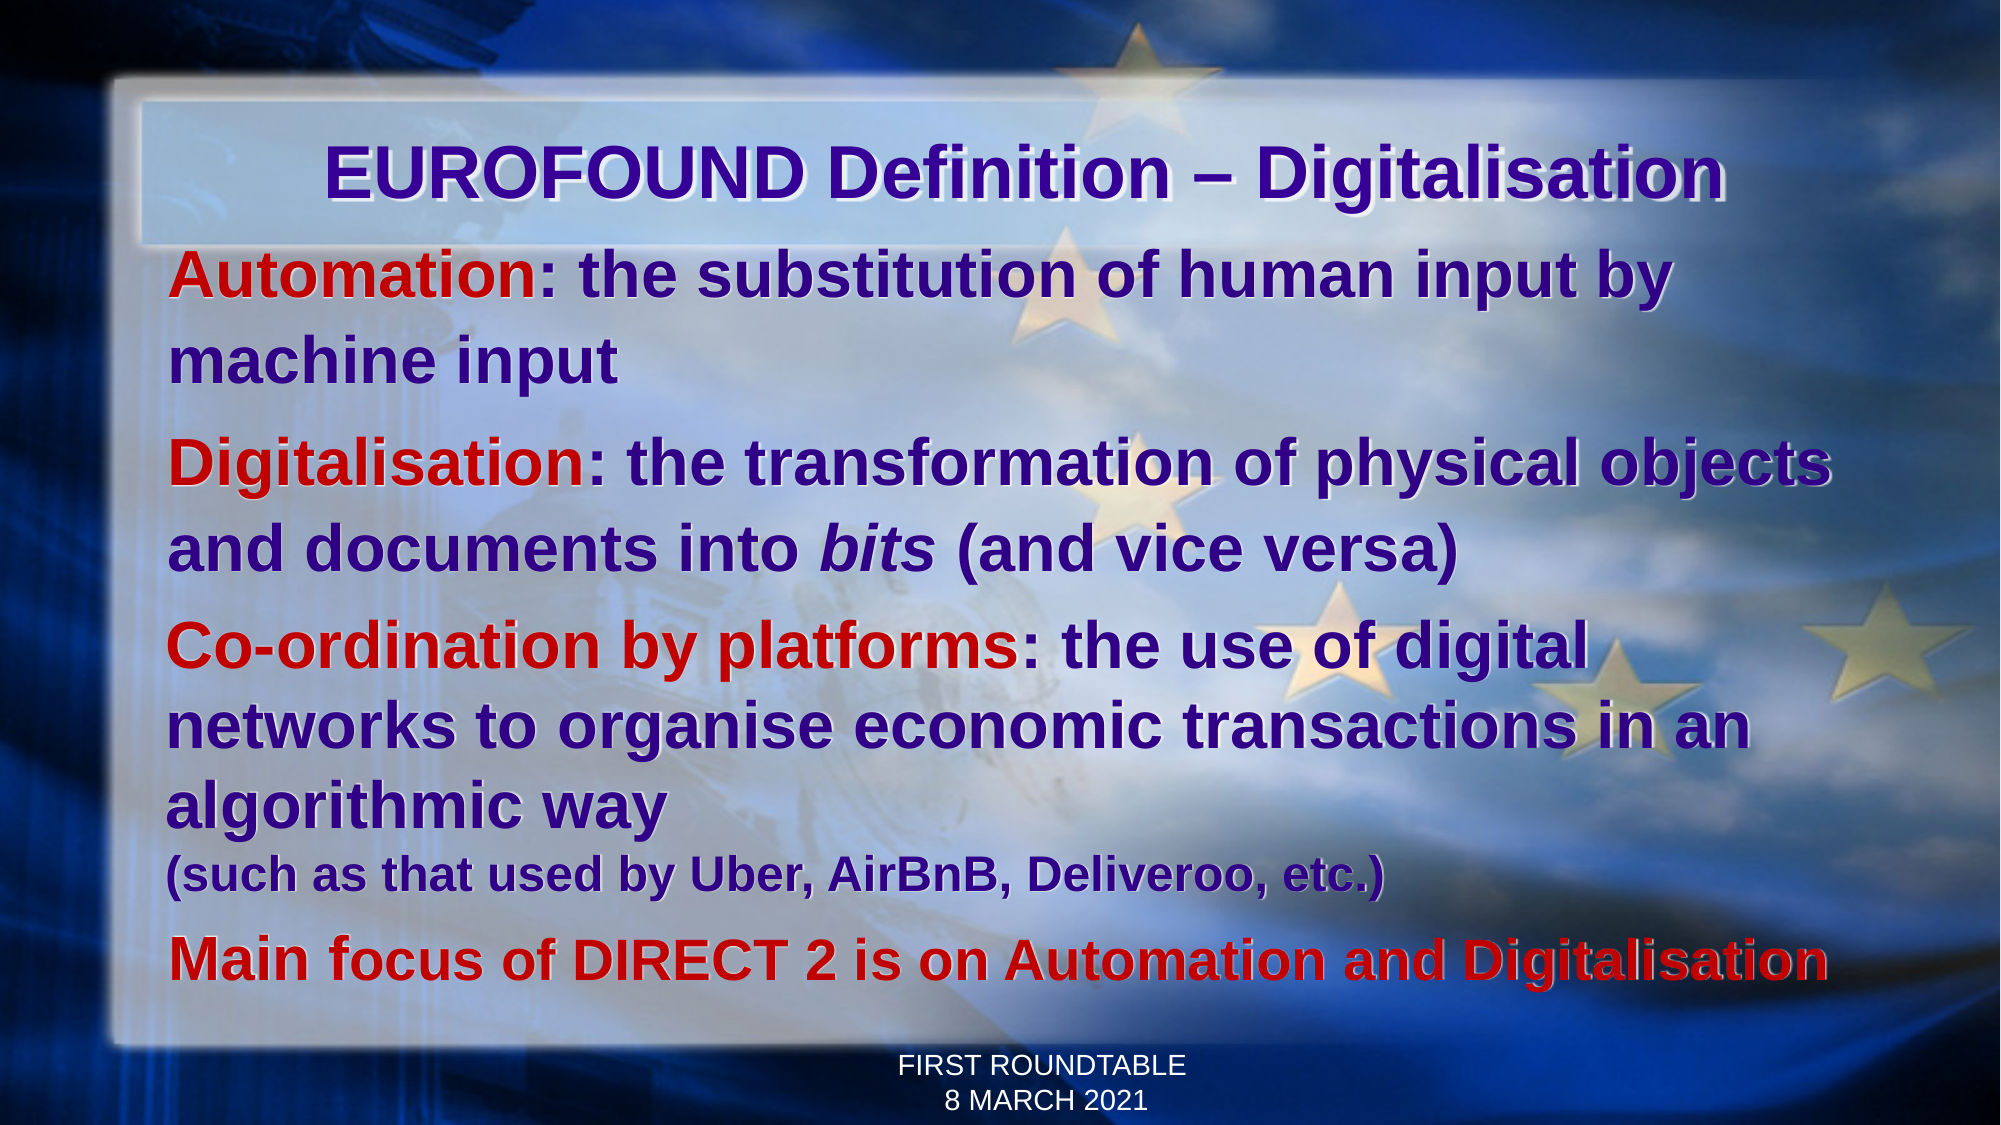

# EUROFOUND Definition – Digitalisation
Automation: the substitution of human input by machine input
Digitalisation: the transformation of physical objects and documents into bits (and vice versa)
Co-ordination by platforms: the use of digital networks to organise economic transactions in an algorithmic way (such as that used by Uber, AirBnB, Deliveroo, etc.)
Main focus of DIRECT 2 is on Automation and Digitalisation
FIRST ROUNDTABLE
8 MARCH 2021